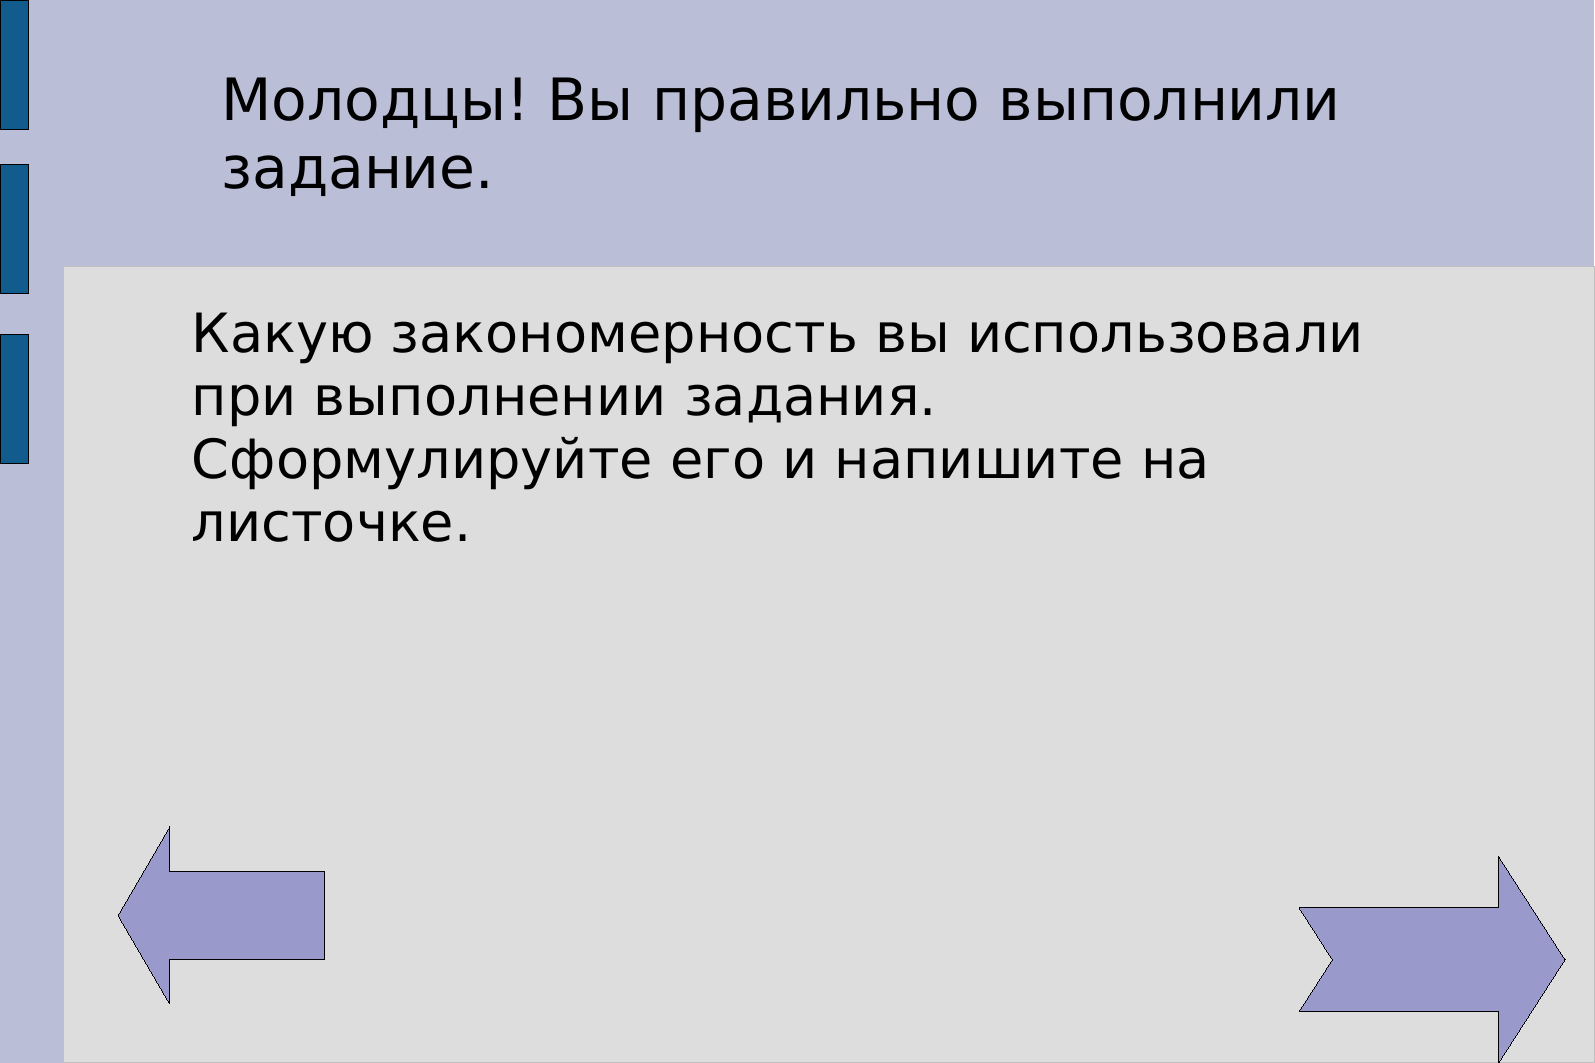

Молодцы! Вы правильно выполнили задание.
Какую закономерность вы использовали при выполнении задания.
Сформулируйте его и напишите на листочке.